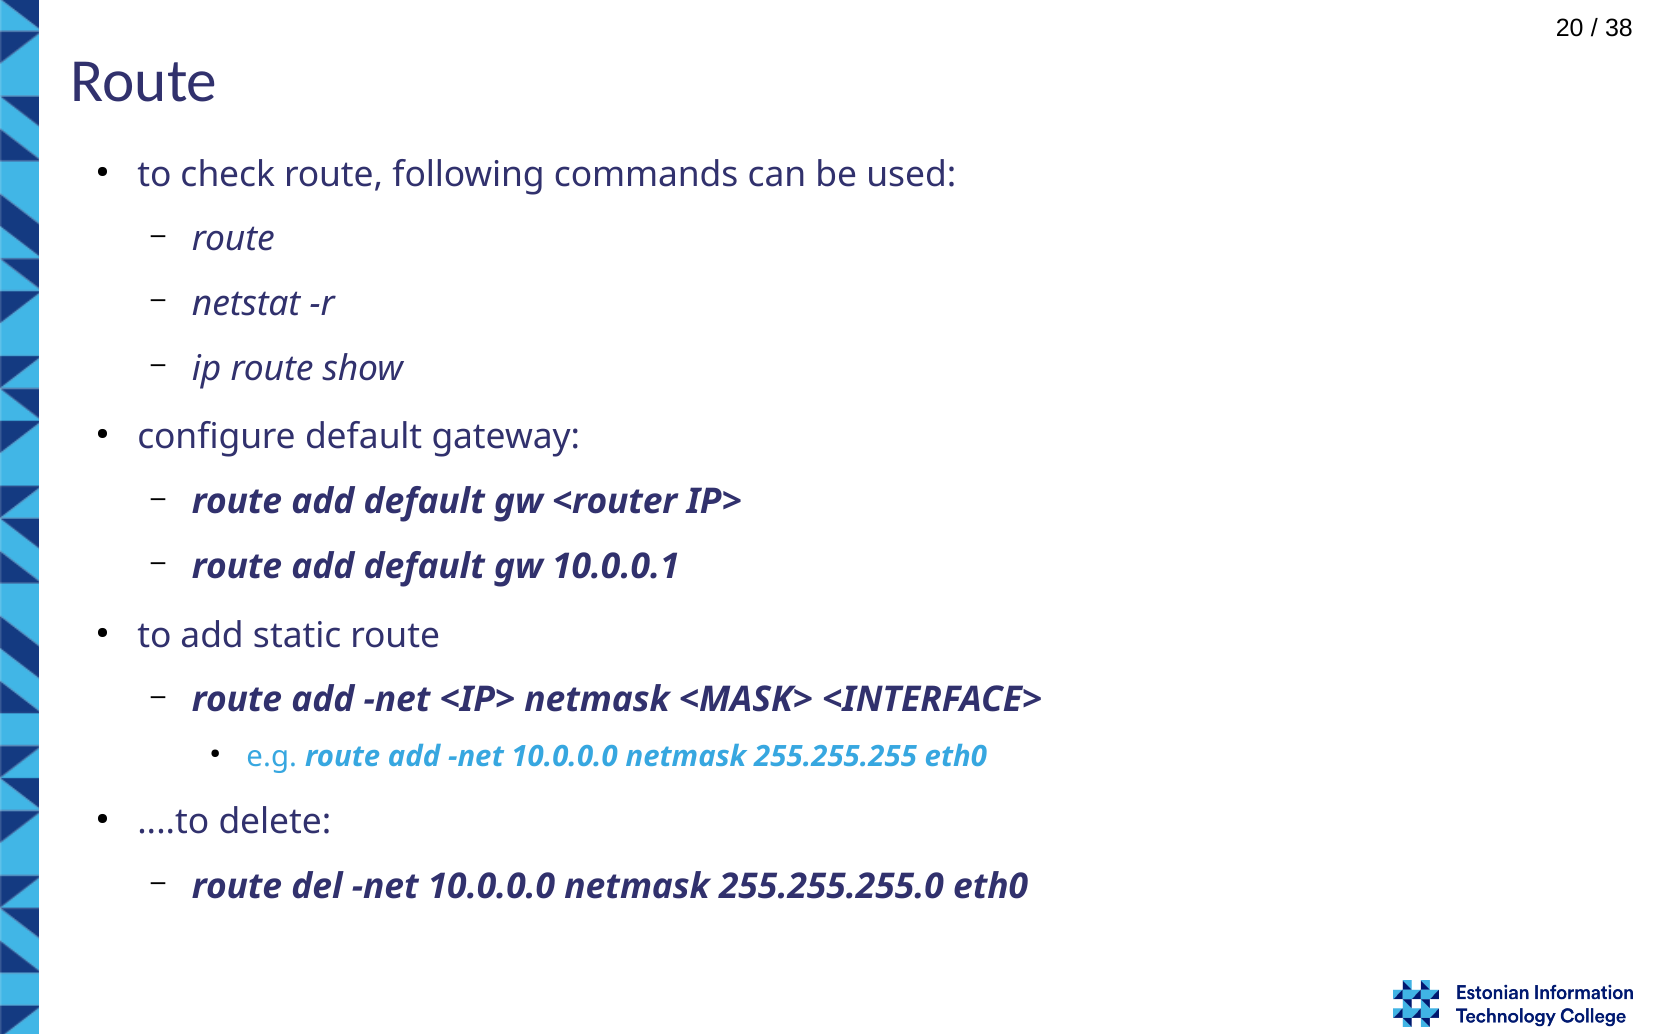

# Route
to check route, following commands can be used:
route
netstat -r
ip route show
configure default gateway:
route add default gw <router IP>
route add default gw 10.0.0.1
to add static route
route add -net <IP> netmask <MASK> <INTERFACE>
e.g. route add -net 10.0.0.0 netmask 255.255.255 eth0
....to delete:
route del -net 10.0.0.0 netmask 255.255.255.0 eth0